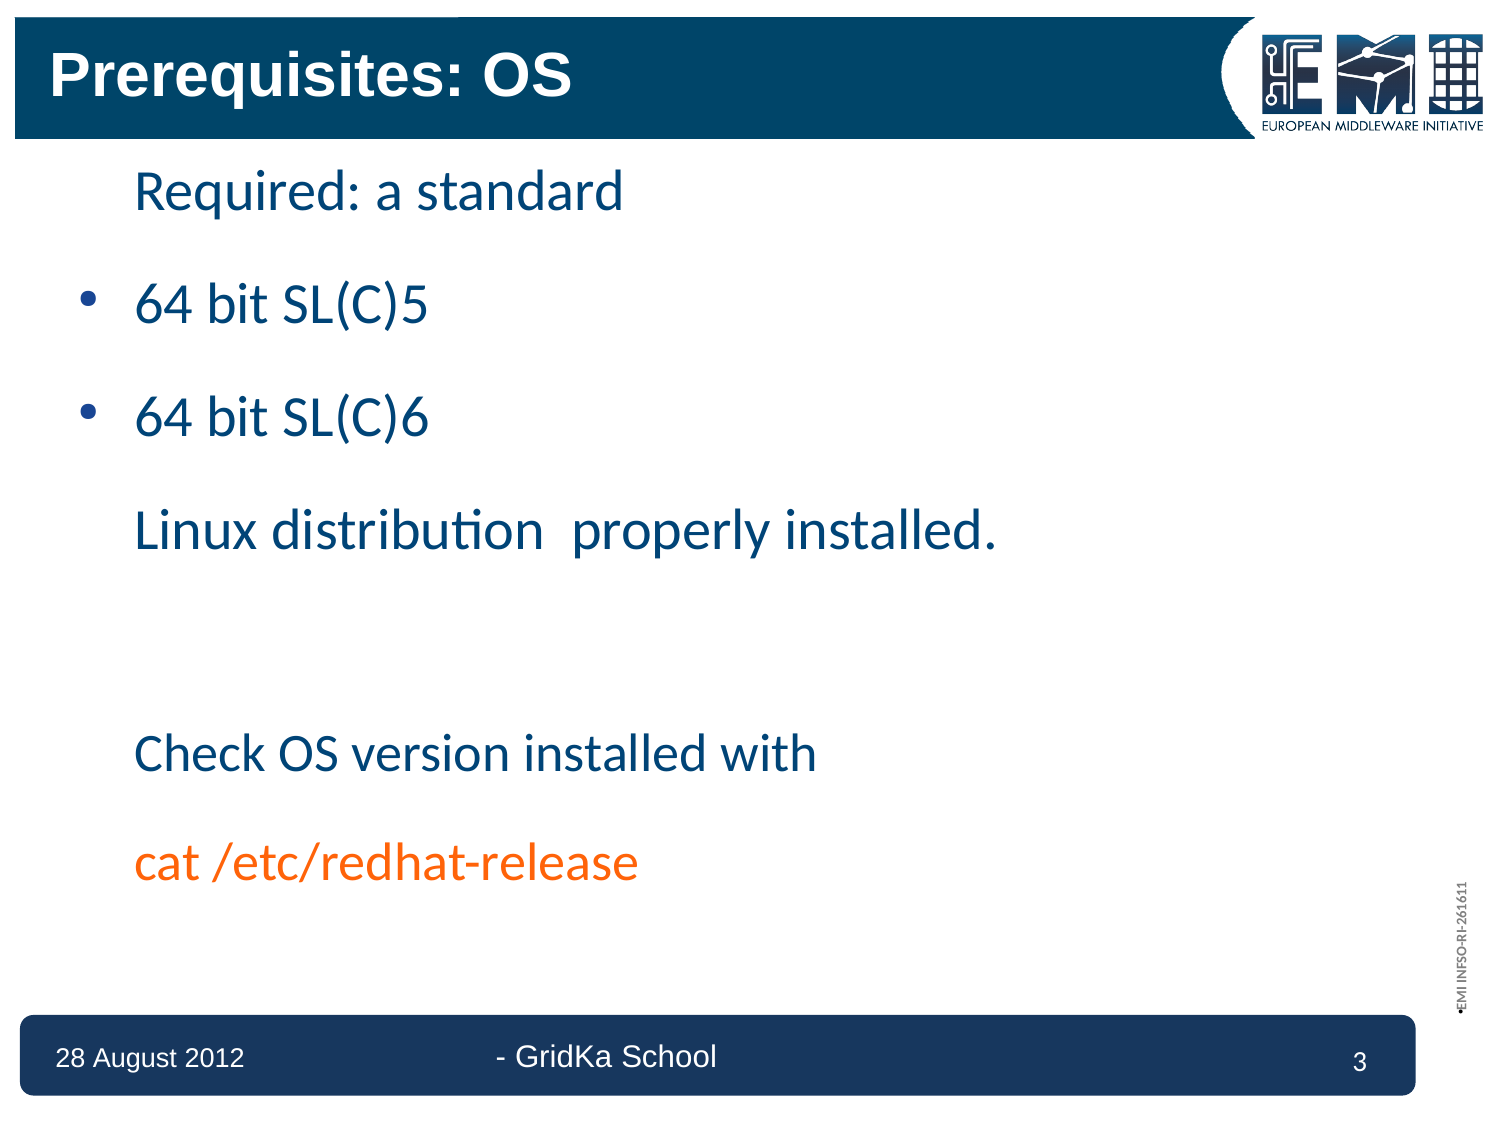

Prerequisites: OS
# Required: a standard
64 bit SL(C)5
64 bit SL(C)6
Linux distribution properly installed.
Check OS version installed with
cat /etc/redhat-release
GridKa School
3